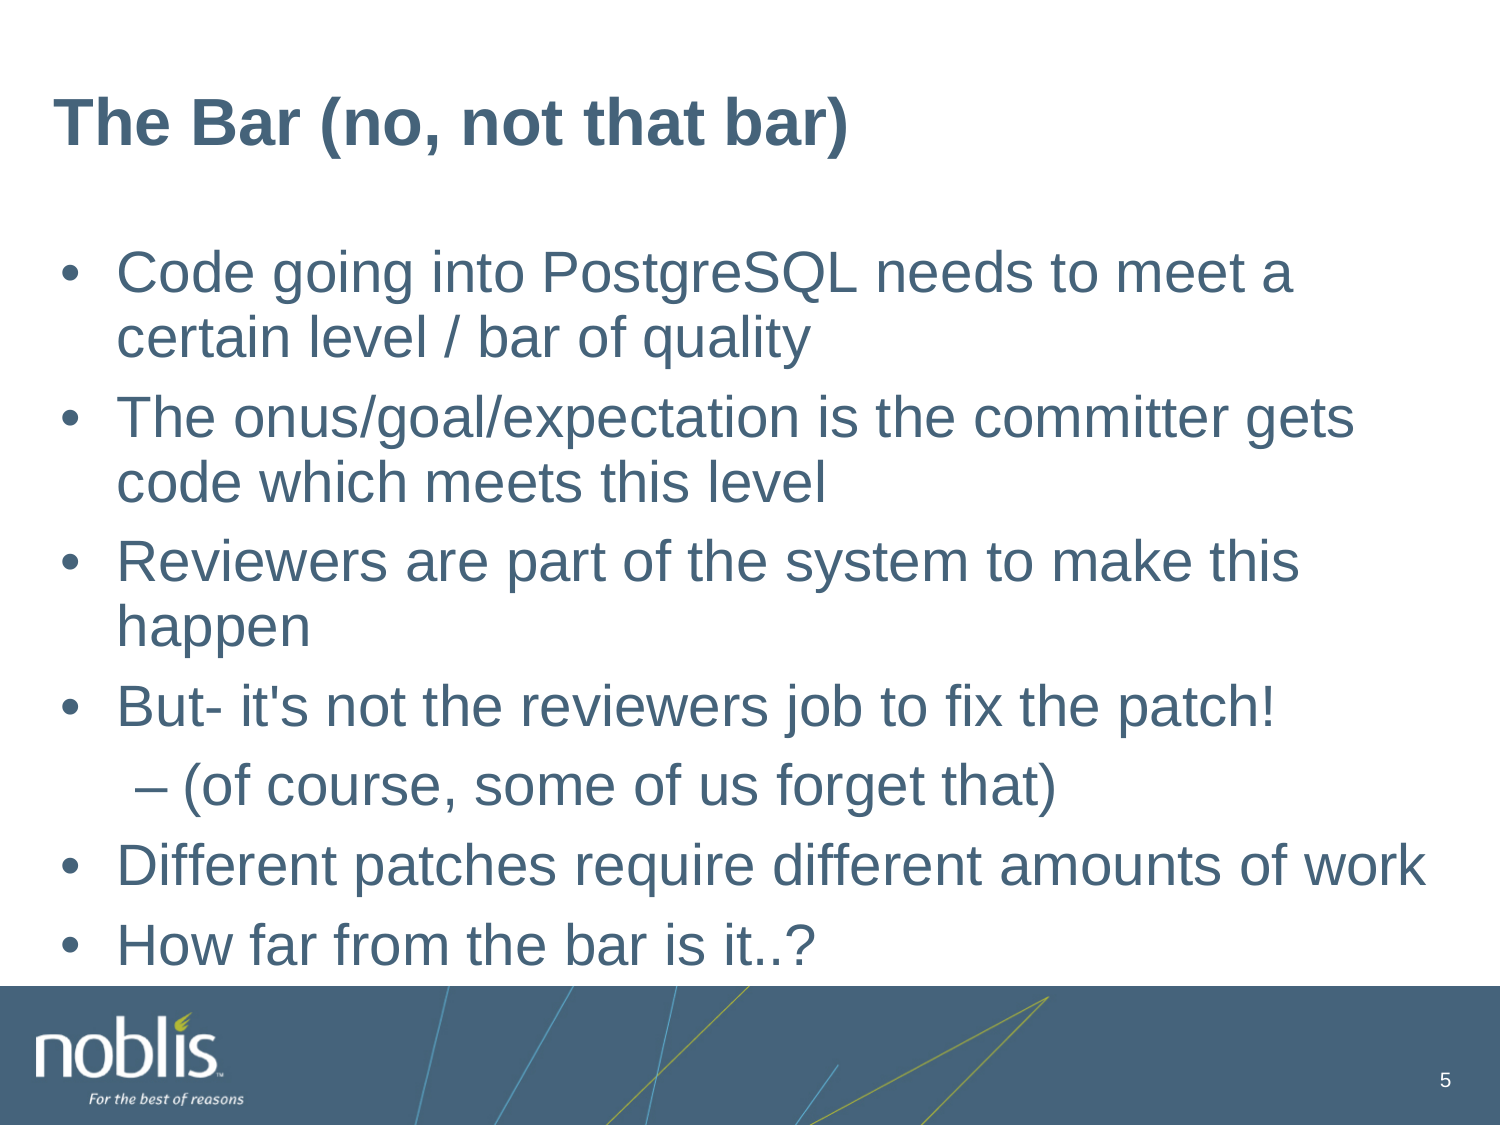

# The Bar (no, not that bar)
Code going into PostgreSQL needs to meet a certain level / bar of quality
The onus/goal/expectation is the committer gets code which meets this level
Reviewers are part of the system to make this happen
But- it's not the reviewers job to fix the patch!
(of course, some of us forget that)
Different patches require different amounts of work
How far from the bar is it..?